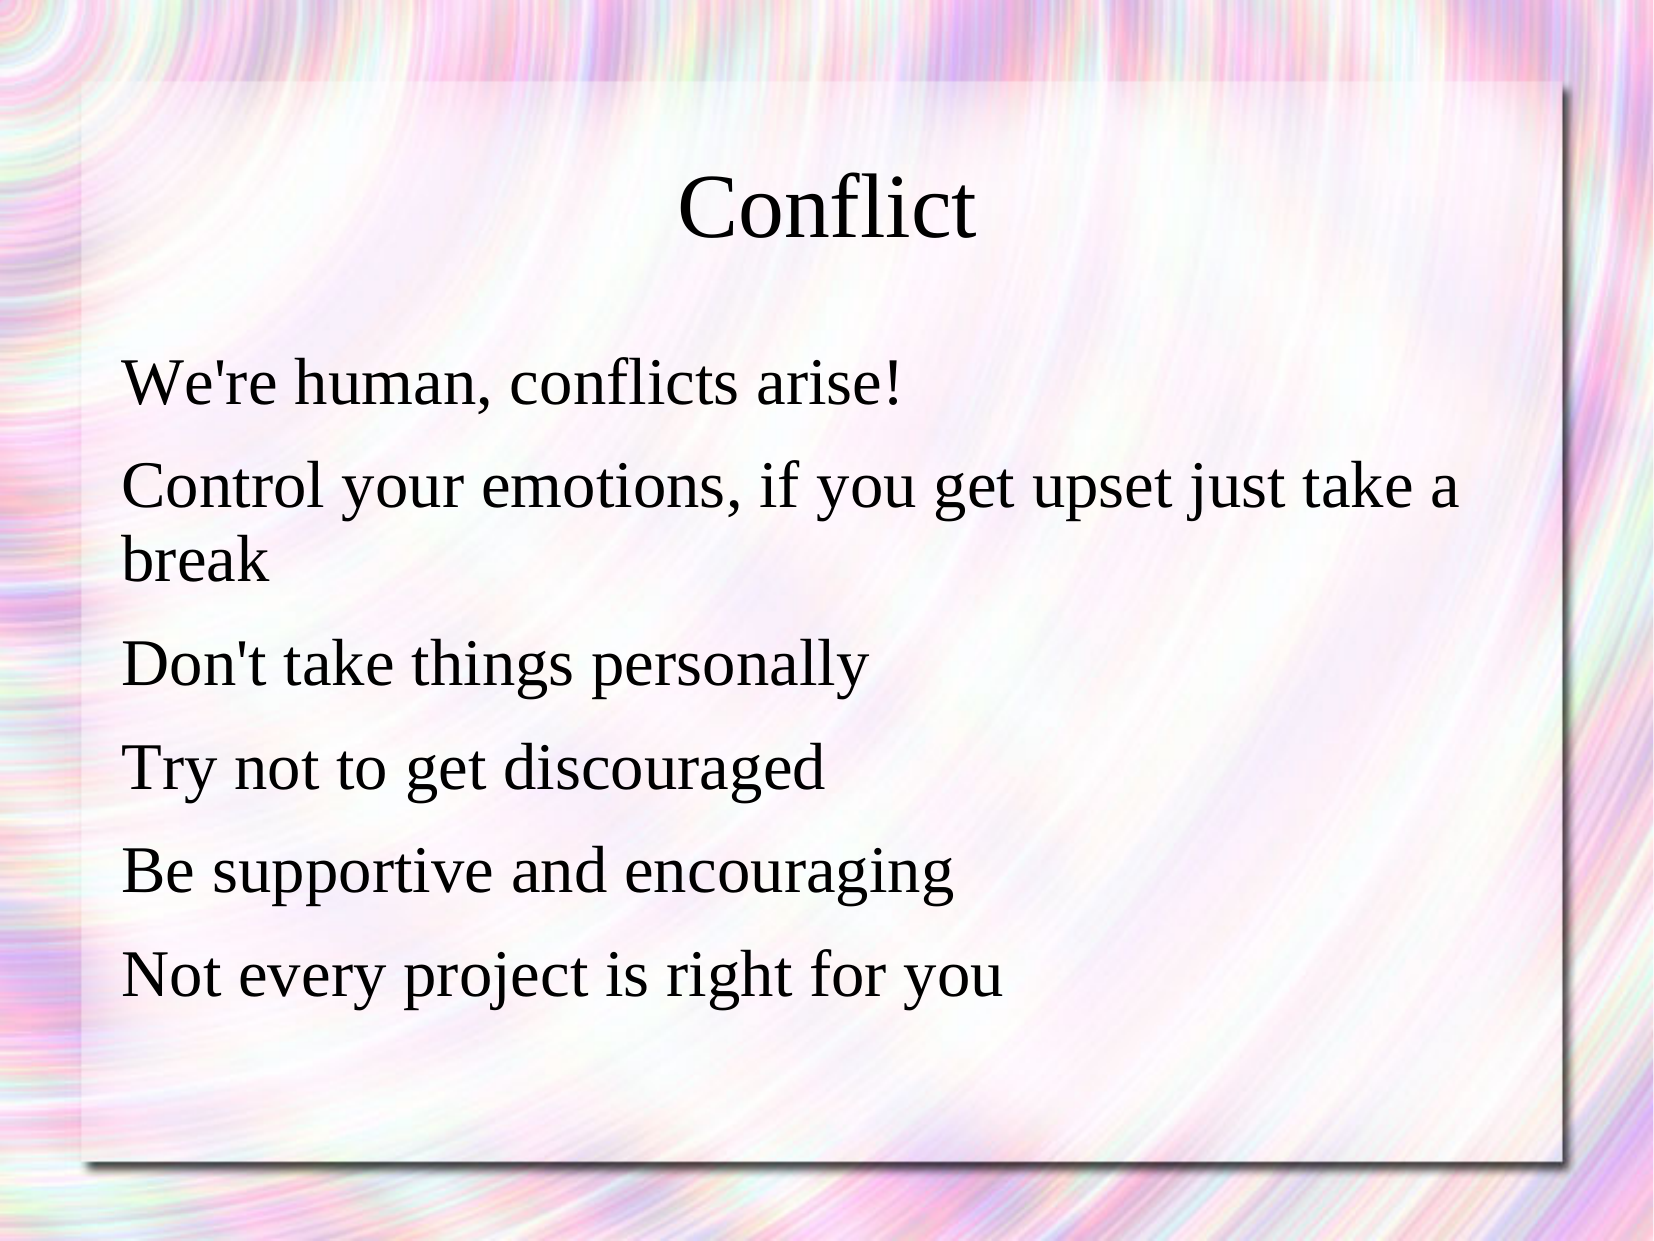

# Conflict
We're human, conflicts arise!
Control your emotions, if you get upset just take a break
Don't take things personally
Try not to get discouraged
Be supportive and encouraging
Not every project is right for you